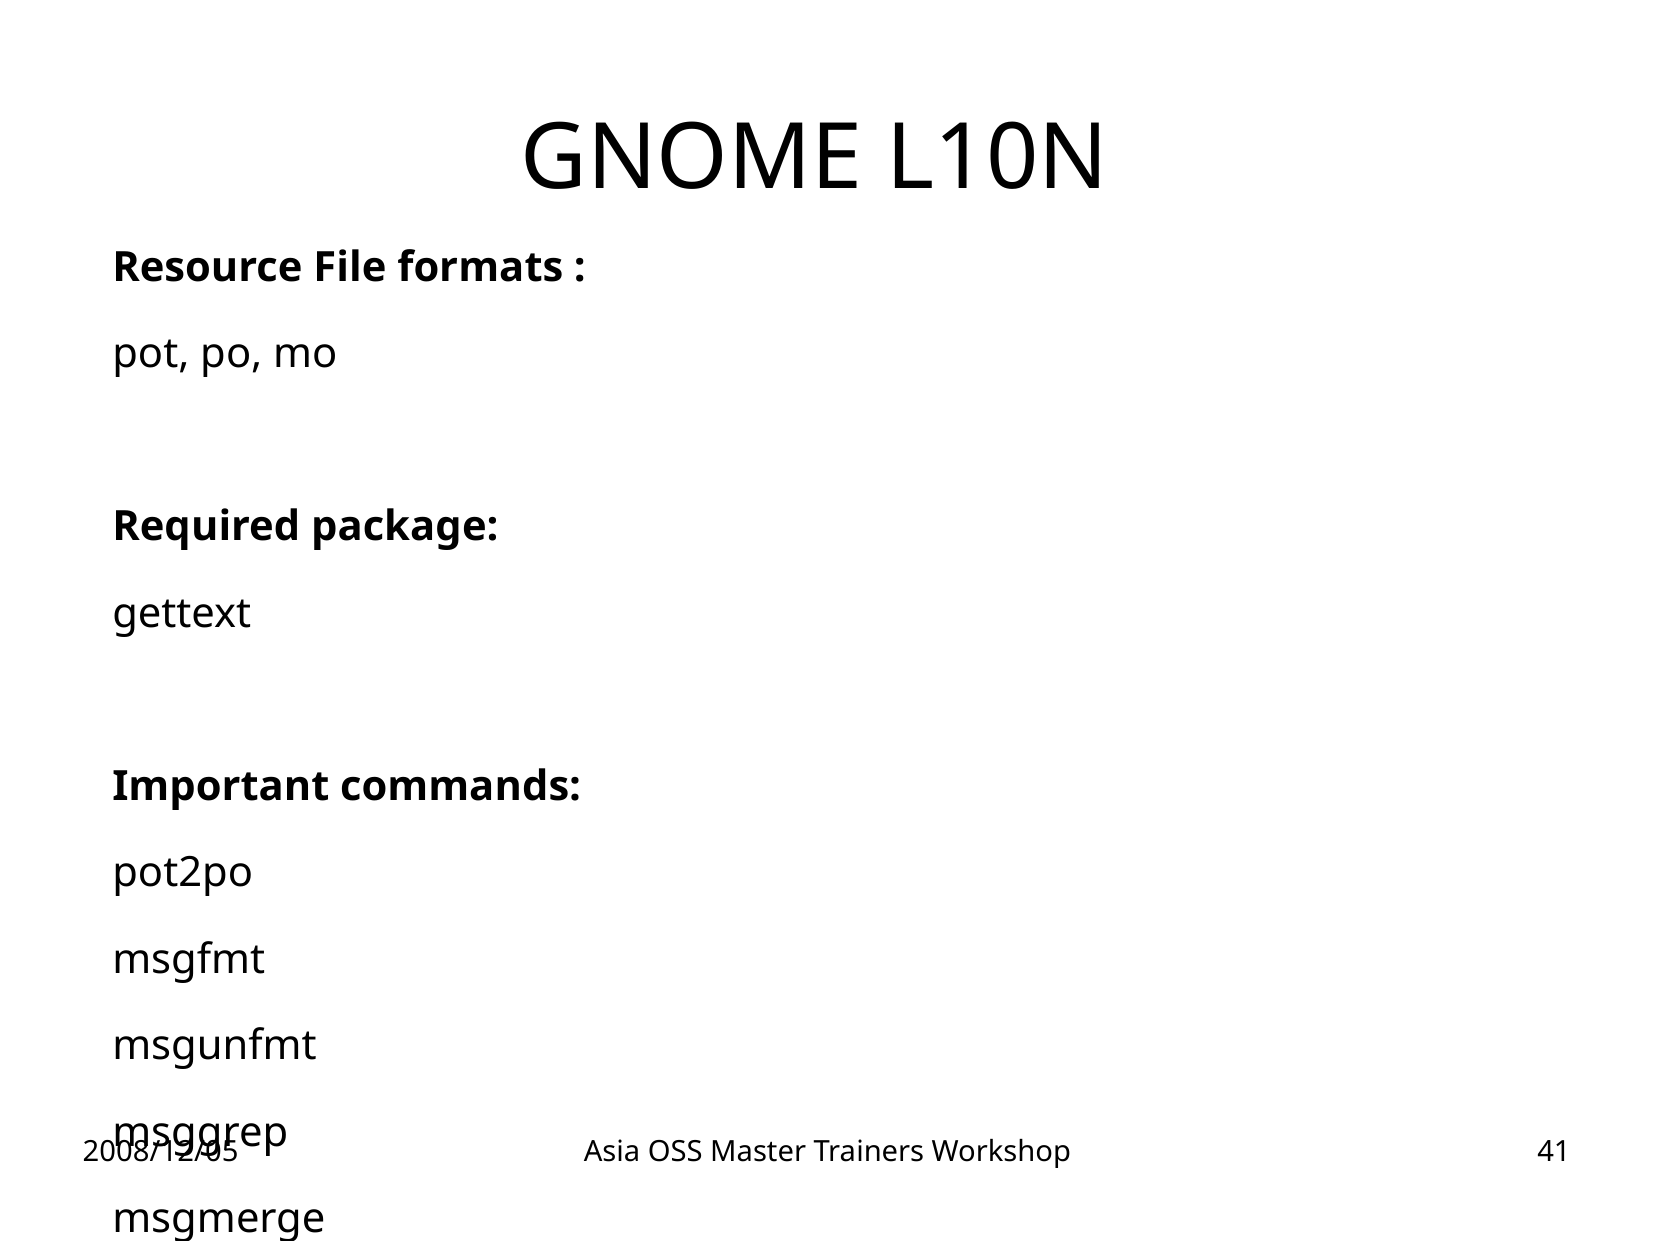

# GNOME L10N
Resource File formats :
pot, po, mo
Required package:
gettext
Important commands:
pot2po
msgfmt
msgunfmt
msggrep
msgmerge
Steps:
pot2po file.pot file.po
msgfmt -cvo file.mo file.po
cp file.mo /usr/share/locale/ne/LC_MESSAGES
2008/12/05
Asia OSS Master Trainers Workshop
41